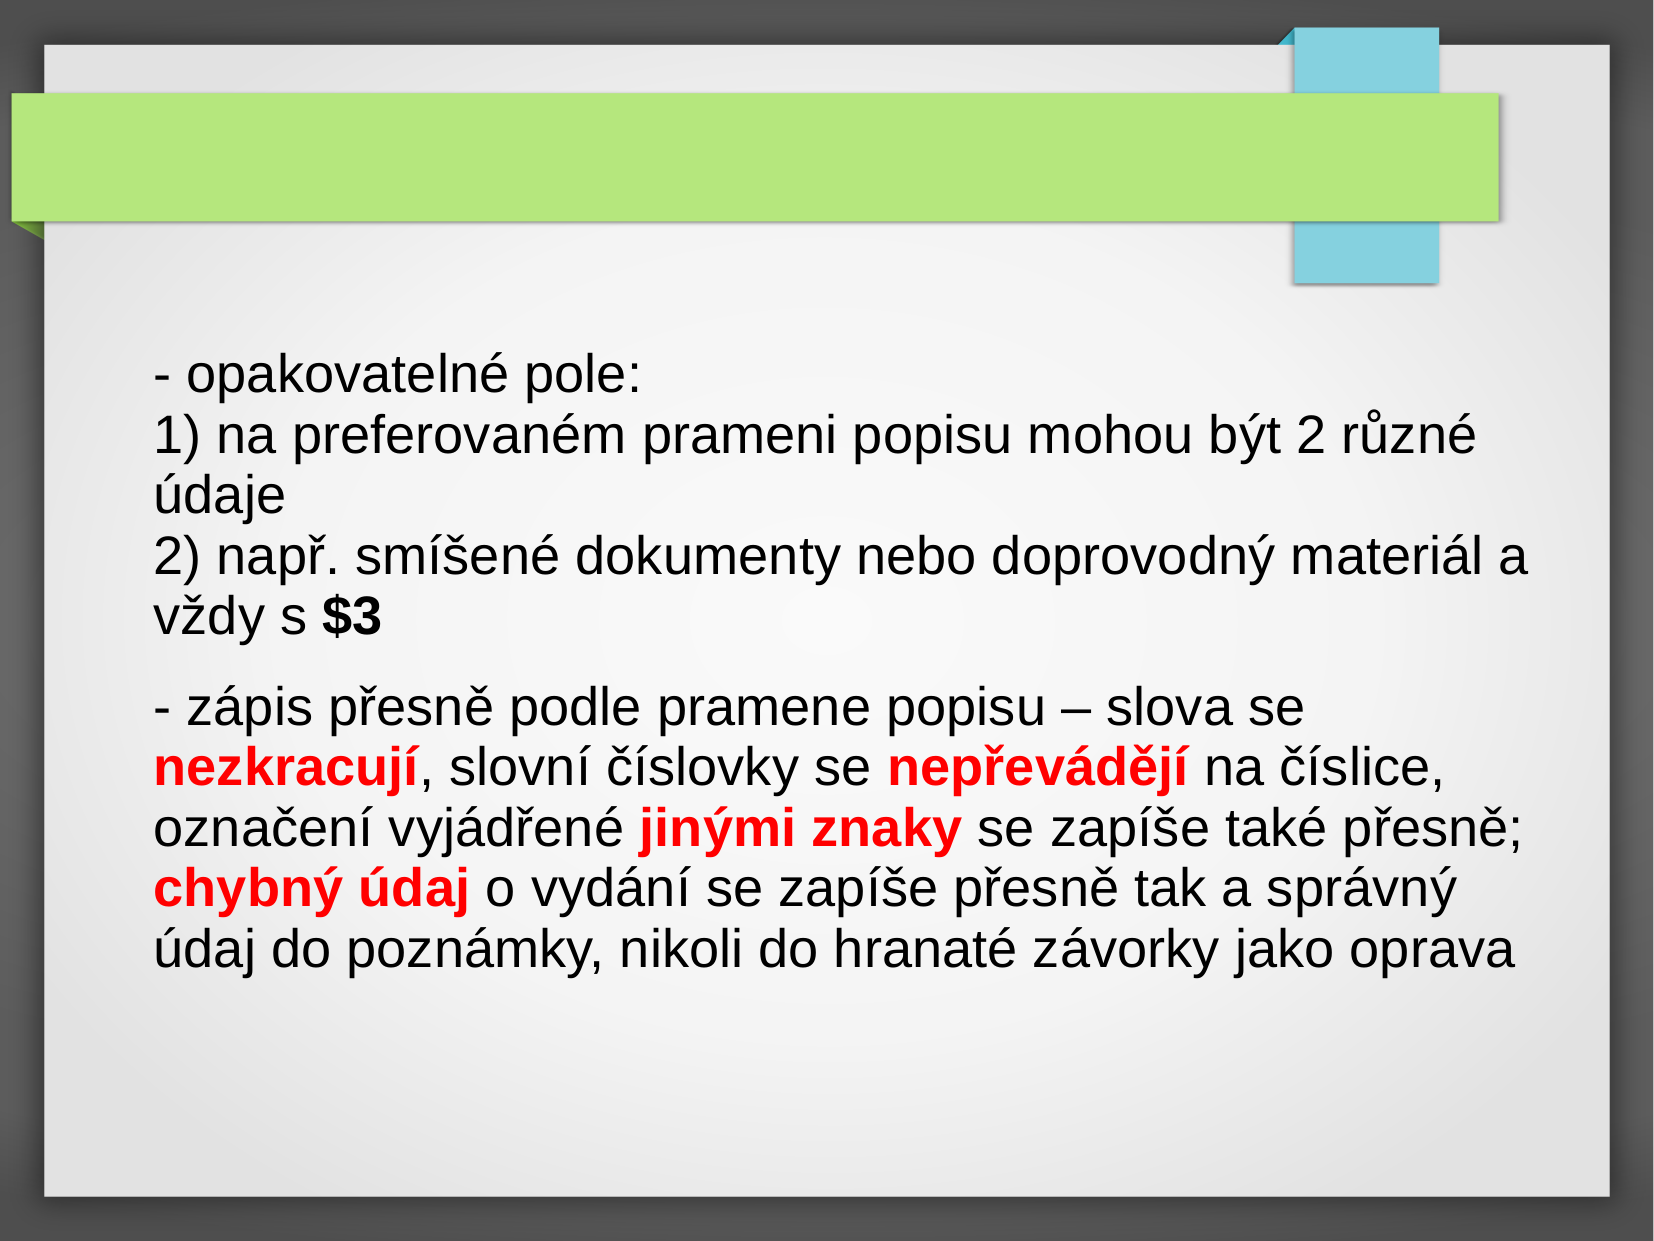

#
- opakovatelné pole:
1) na preferovaném prameni popisu mohou být 2 různé údaje
2) např. smíšené dokumenty nebo doprovodný materiál a vždy s $3
- zápis přesně podle pramene popisu – slova se nezkracují, slovní číslovky se nepřevádějí na číslice, označení vyjádřené jinými znaky se zapíše také přesně; chybný údaj o vydání se zapíše přesně tak a správný údaj do poznámky, nikoli do hranaté závorky jako oprava